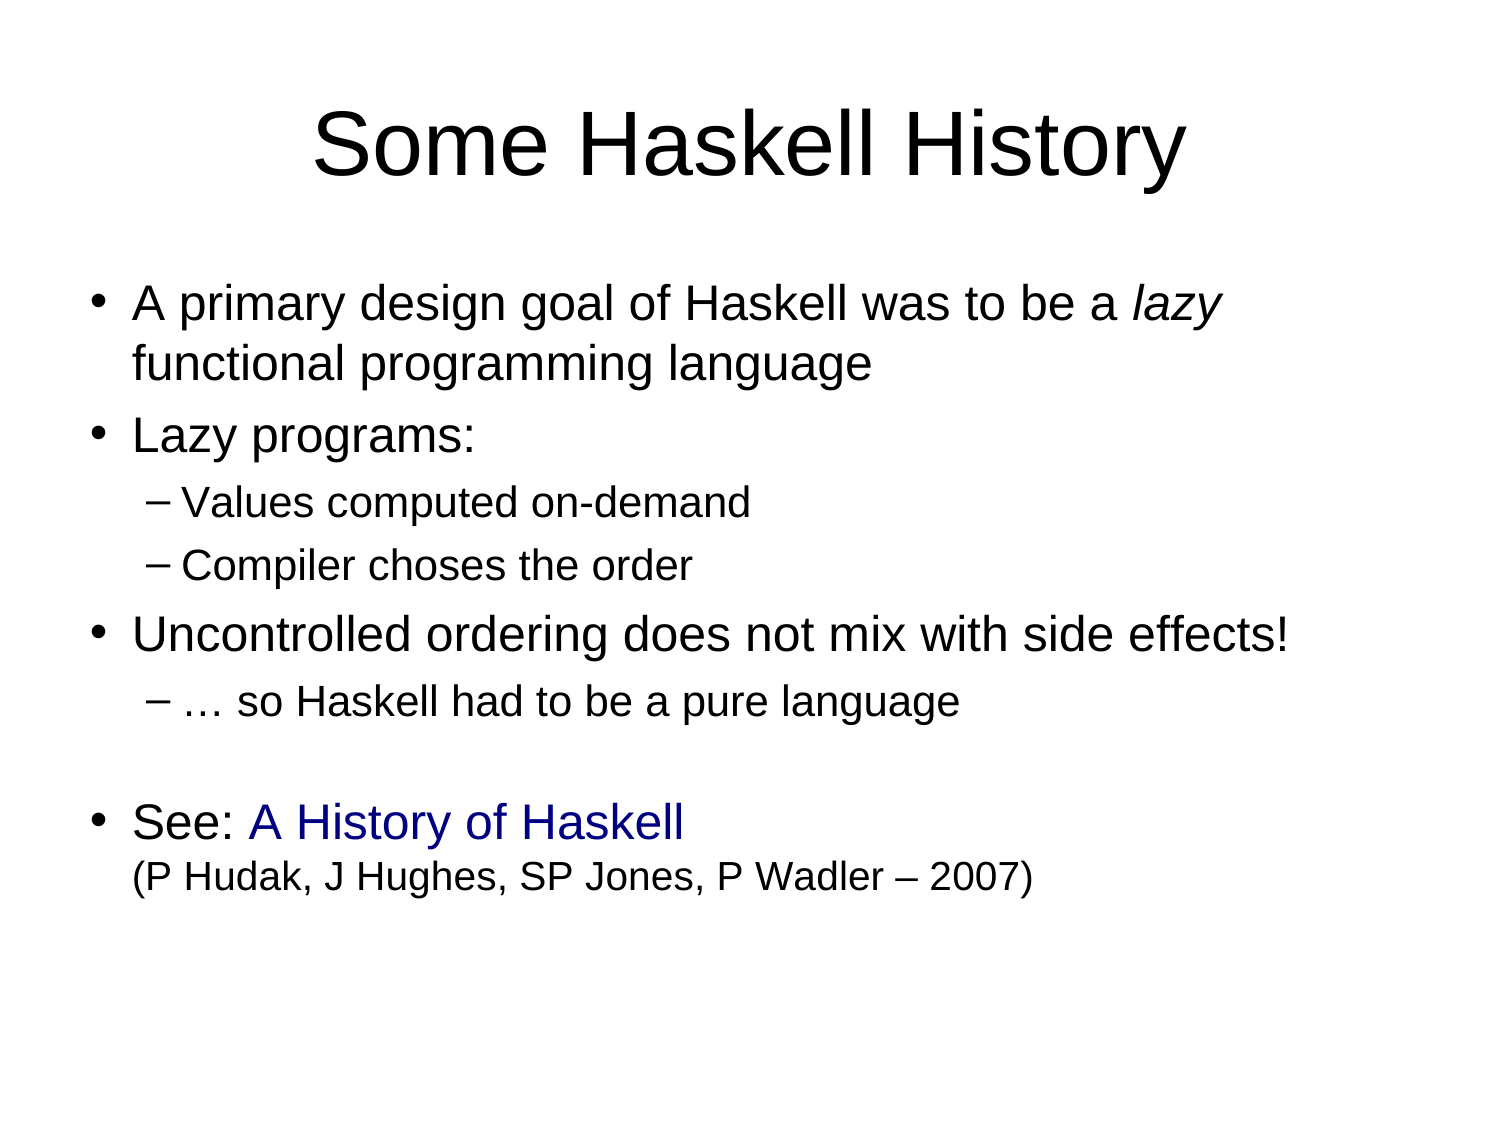

# Some Haskell History
A primary design goal of Haskell was to be a lazy functional programming language
Lazy programs:
Values computed on-demand
Compiler choses the order
Uncontrolled ordering does not mix with side effects!
… so Haskell had to be a pure language
See: A History of Haskell
(P Hudak, J Hughes, SP Jones, P Wadler – 2007)